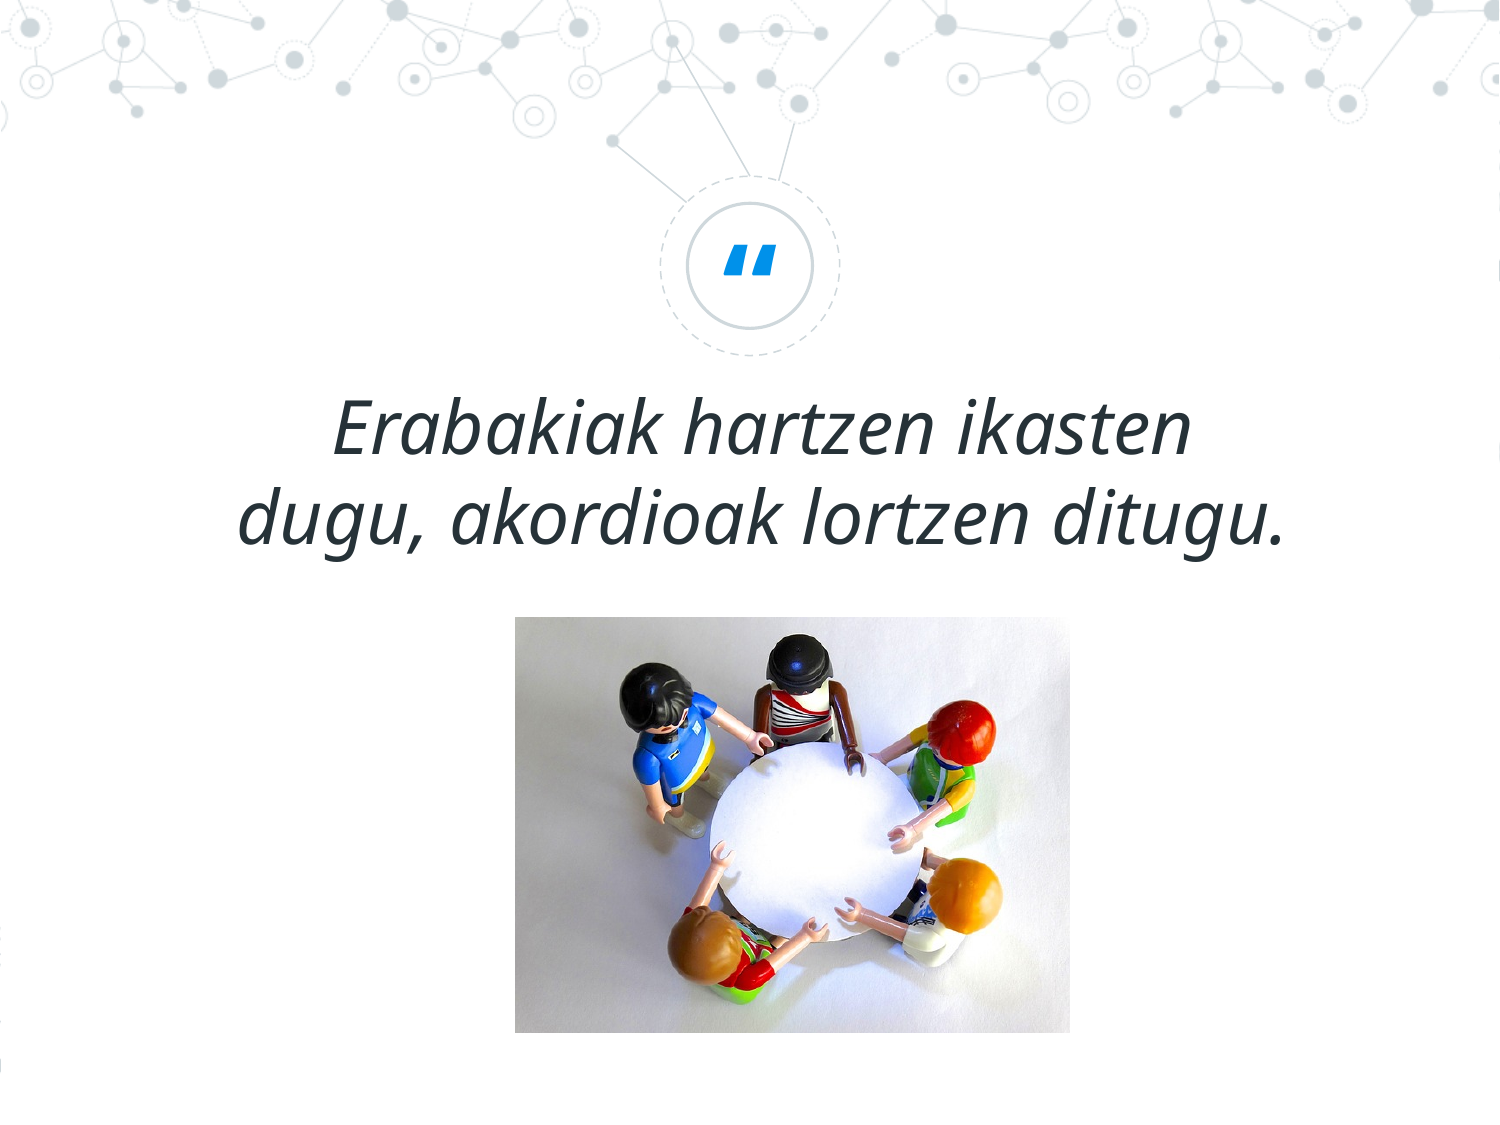

# Erabakiak hartzen ikasten dugu, akordioak lortzen ditugu.